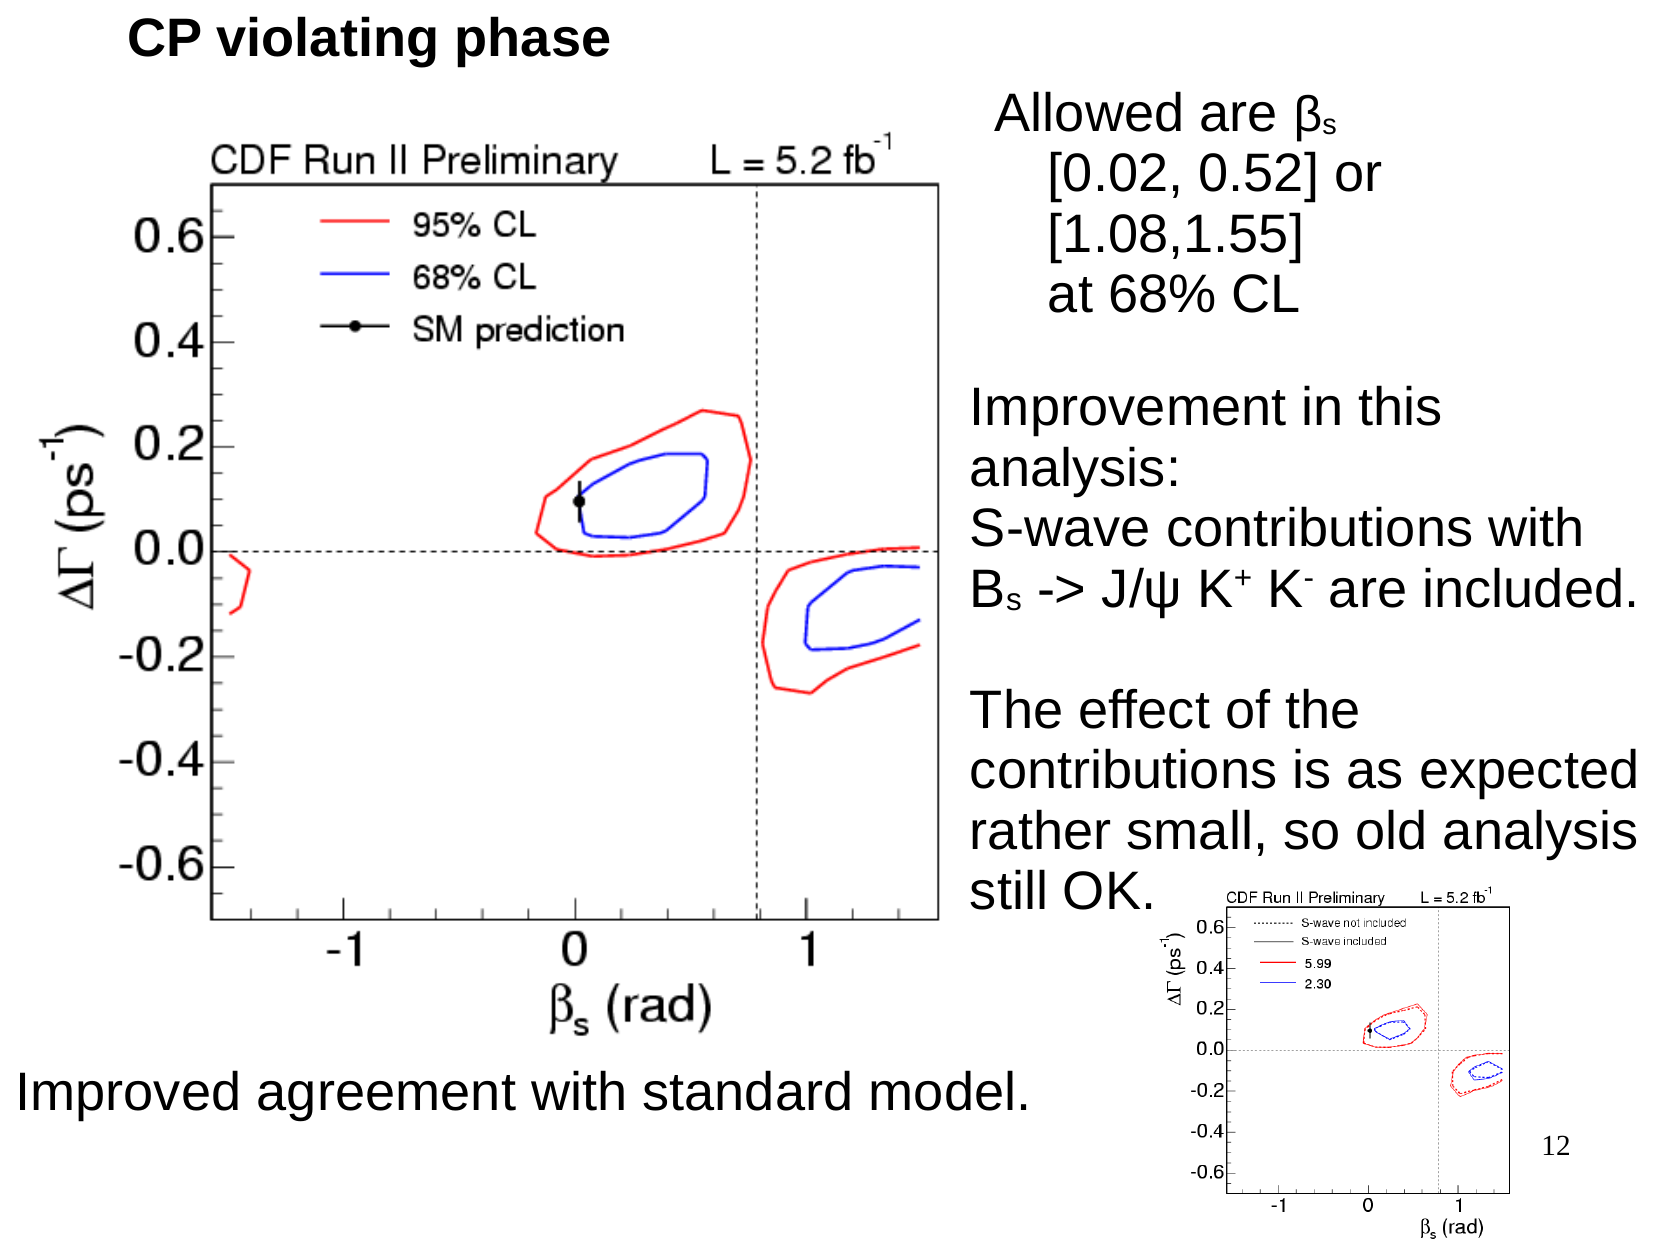

CP violating phase
Allowed are βs
[0.02, 0.52] or [1.08,1.55]
at 68% CL
Improvement in this analysis:
S-wave contributions with Bs -> J/ψ K+ K- are included.
The effect of the contributions is as expected rather small, so old analysis still OK.
Improved agreement with standard model.
12